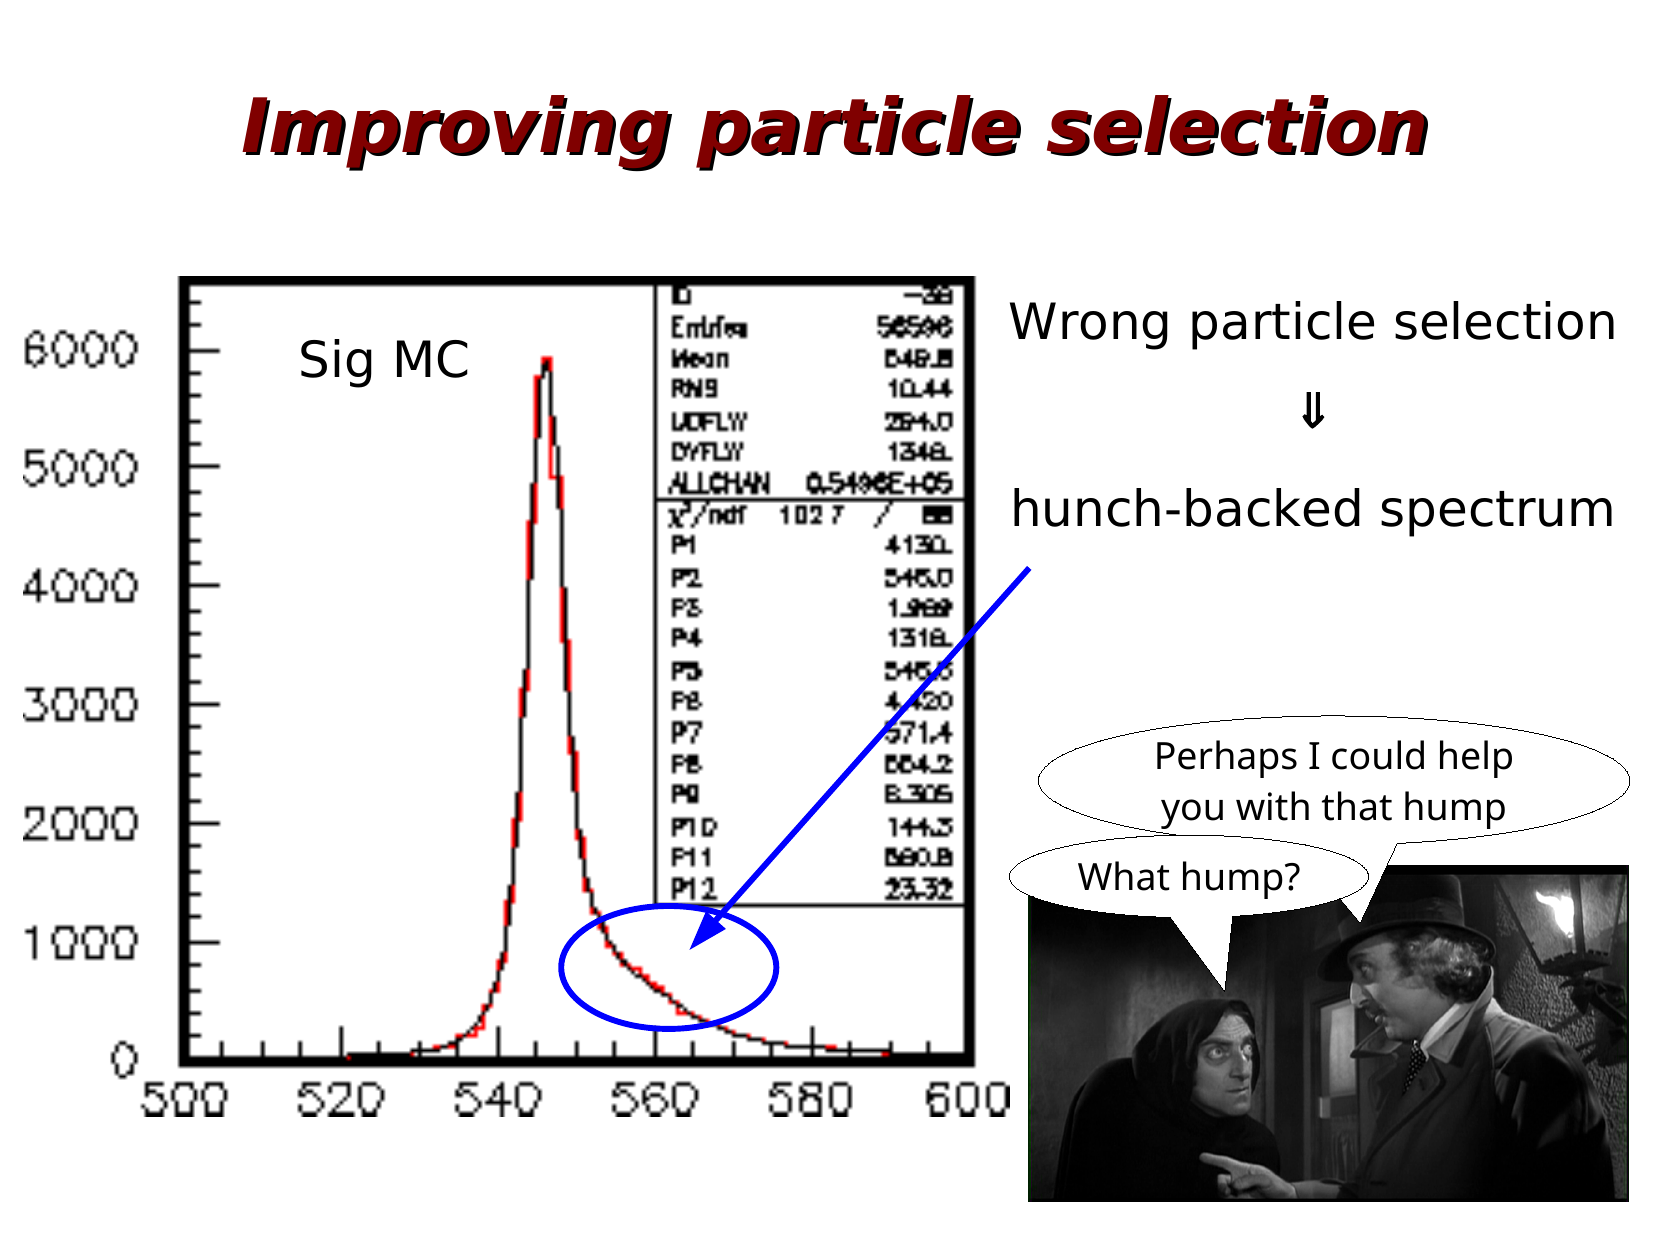

Improving particle selection
Wrong particle selection

hunch-backed spectrum
Sig MC
Perhaps I could help you with that hump
What hump?